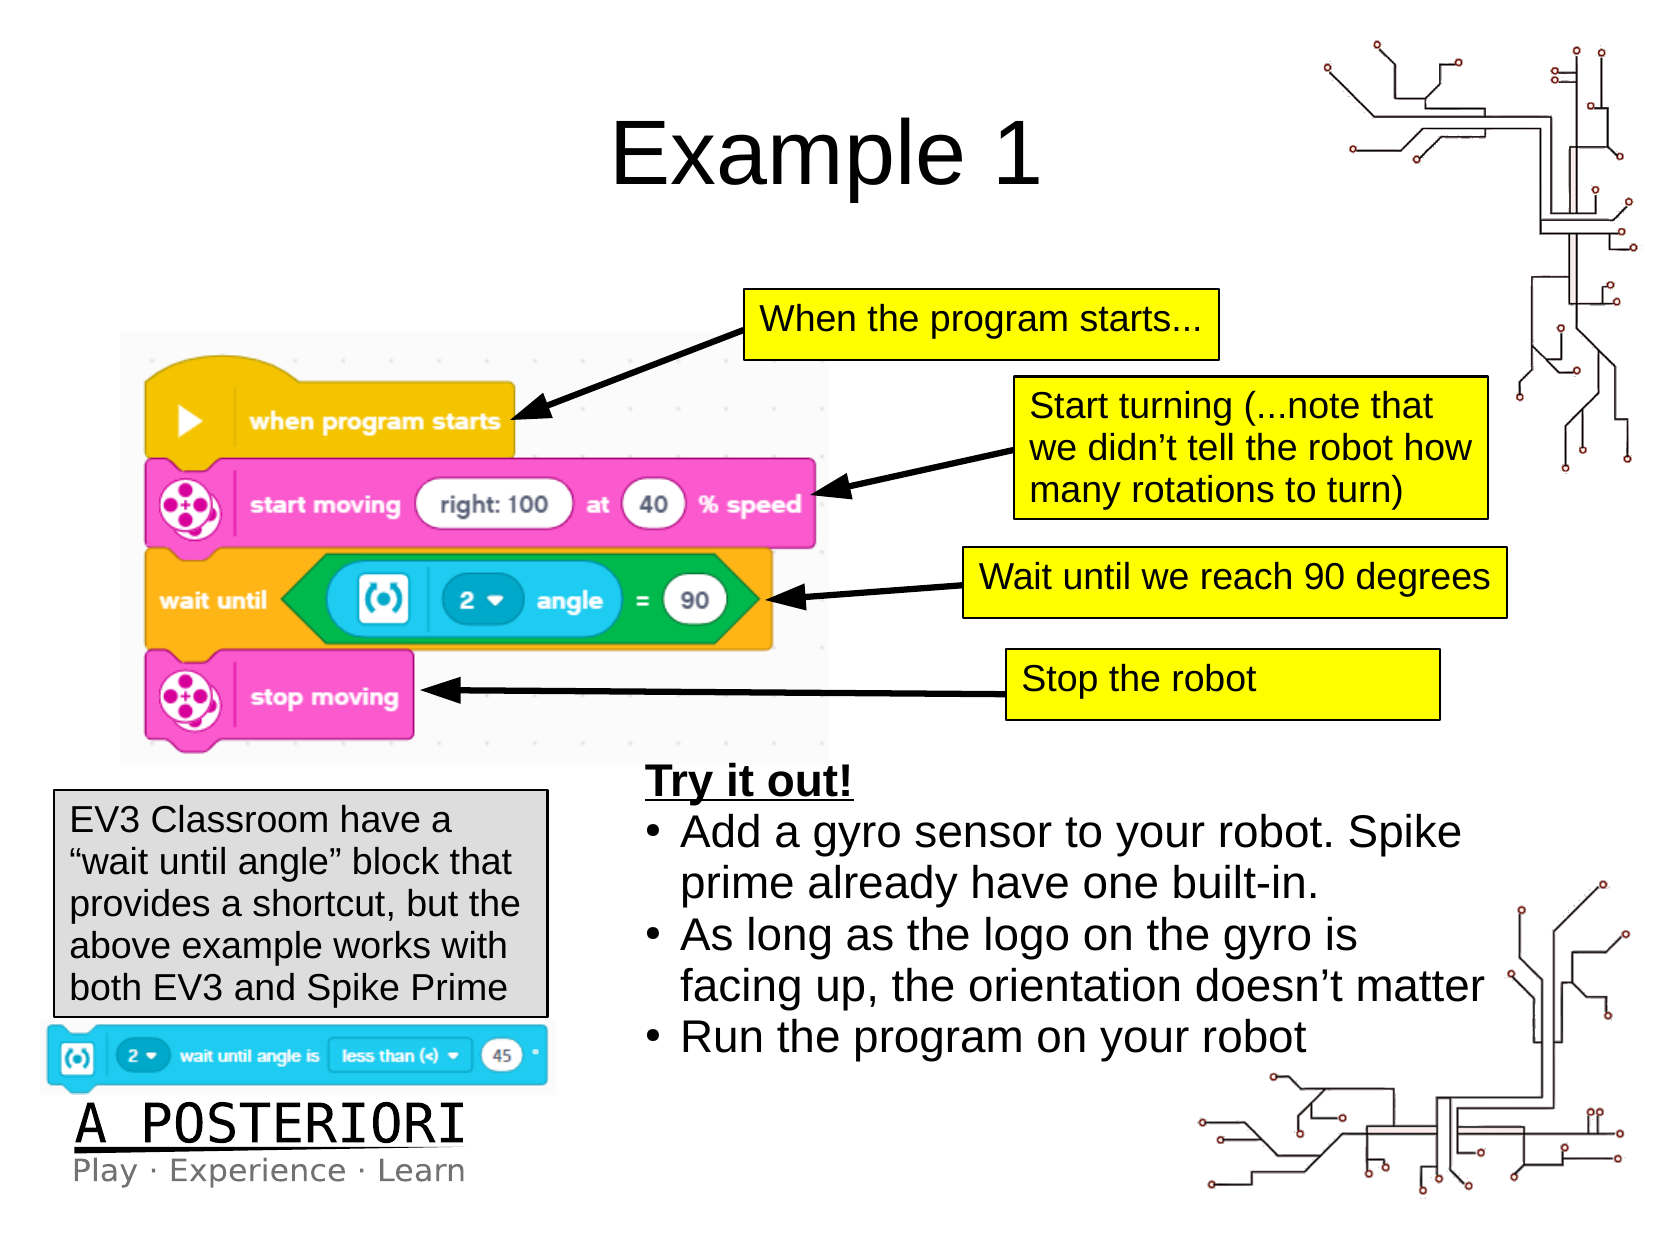

# Example 1
When the program starts...
Start turning (...note that
we didn’t tell the robot how
many rotations to turn)
Wait until we reach 90 degrees
Stop the robot
Try it out!
Add a gyro sensor to your robot. Spike prime already have one built-in.
As long as the logo on the gyro is
facing up, the orientation doesn’t matter
Run the program on your robot
EV3 Classroom have a
“wait until angle” block that
provides a shortcut, but the
above example works with
both EV3 and Spike Prime